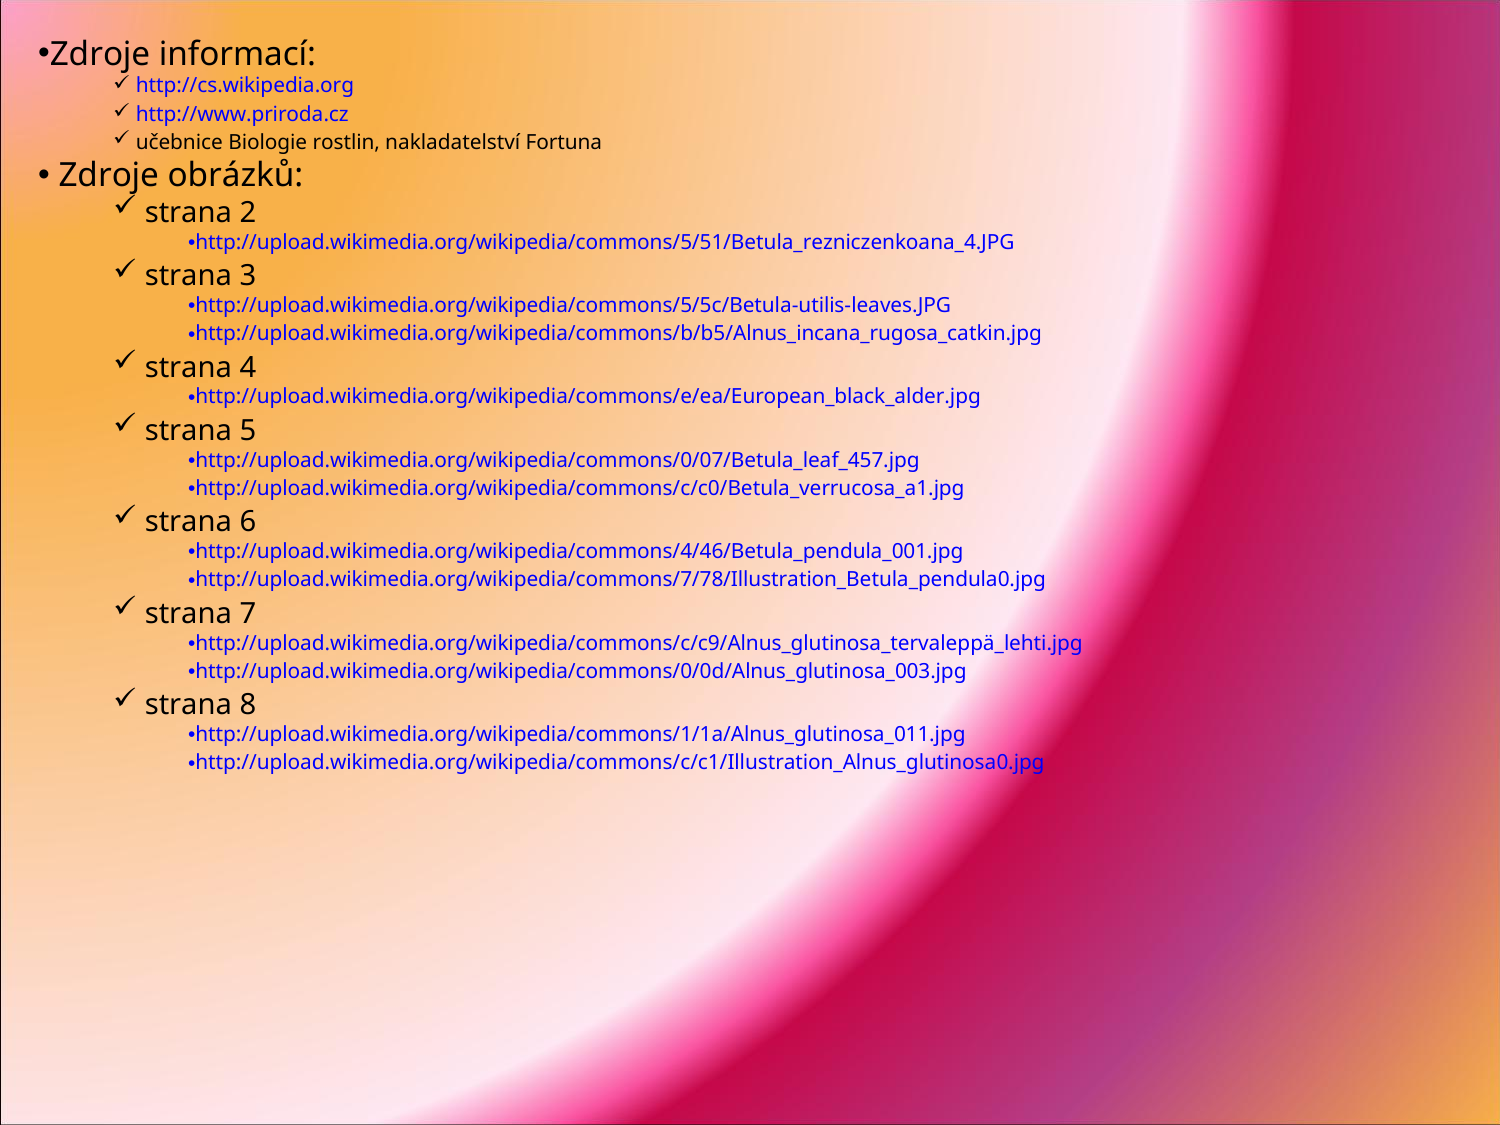

Zdroje informací:
 http://cs.wikipedia.org
 http://www.priroda.cz
 učebnice Biologie rostlin, nakladatelství Fortuna
 Zdroje obrázků:
 strana 2
http://upload.wikimedia.org/wikipedia/commons/5/51/Betula_rezniczenkoana_4.JPG
 strana 3
http://upload.wikimedia.org/wikipedia/commons/5/5c/Betula-utilis-leaves.JPG
http://upload.wikimedia.org/wikipedia/commons/b/b5/Alnus_incana_rugosa_catkin.jpg
 strana 4
http://upload.wikimedia.org/wikipedia/commons/e/ea/European_black_alder.jpg
 strana 5
http://upload.wikimedia.org/wikipedia/commons/0/07/Betula_leaf_457.jpg
http://upload.wikimedia.org/wikipedia/commons/c/c0/Betula_verrucosa_a1.jpg
 strana 6
http://upload.wikimedia.org/wikipedia/commons/4/46/Betula_pendula_001.jpg
http://upload.wikimedia.org/wikipedia/commons/7/78/Illustration_Betula_pendula0.jpg
 strana 7
http://upload.wikimedia.org/wikipedia/commons/c/c9/Alnus_glutinosa_tervaleppä_lehti.jpg
http://upload.wikimedia.org/wikipedia/commons/0/0d/Alnus_glutinosa_003.jpg
 strana 8
http://upload.wikimedia.org/wikipedia/commons/1/1a/Alnus_glutinosa_011.jpg
http://upload.wikimedia.org/wikipedia/commons/c/c1/Illustration_Alnus_glutinosa0.jpg